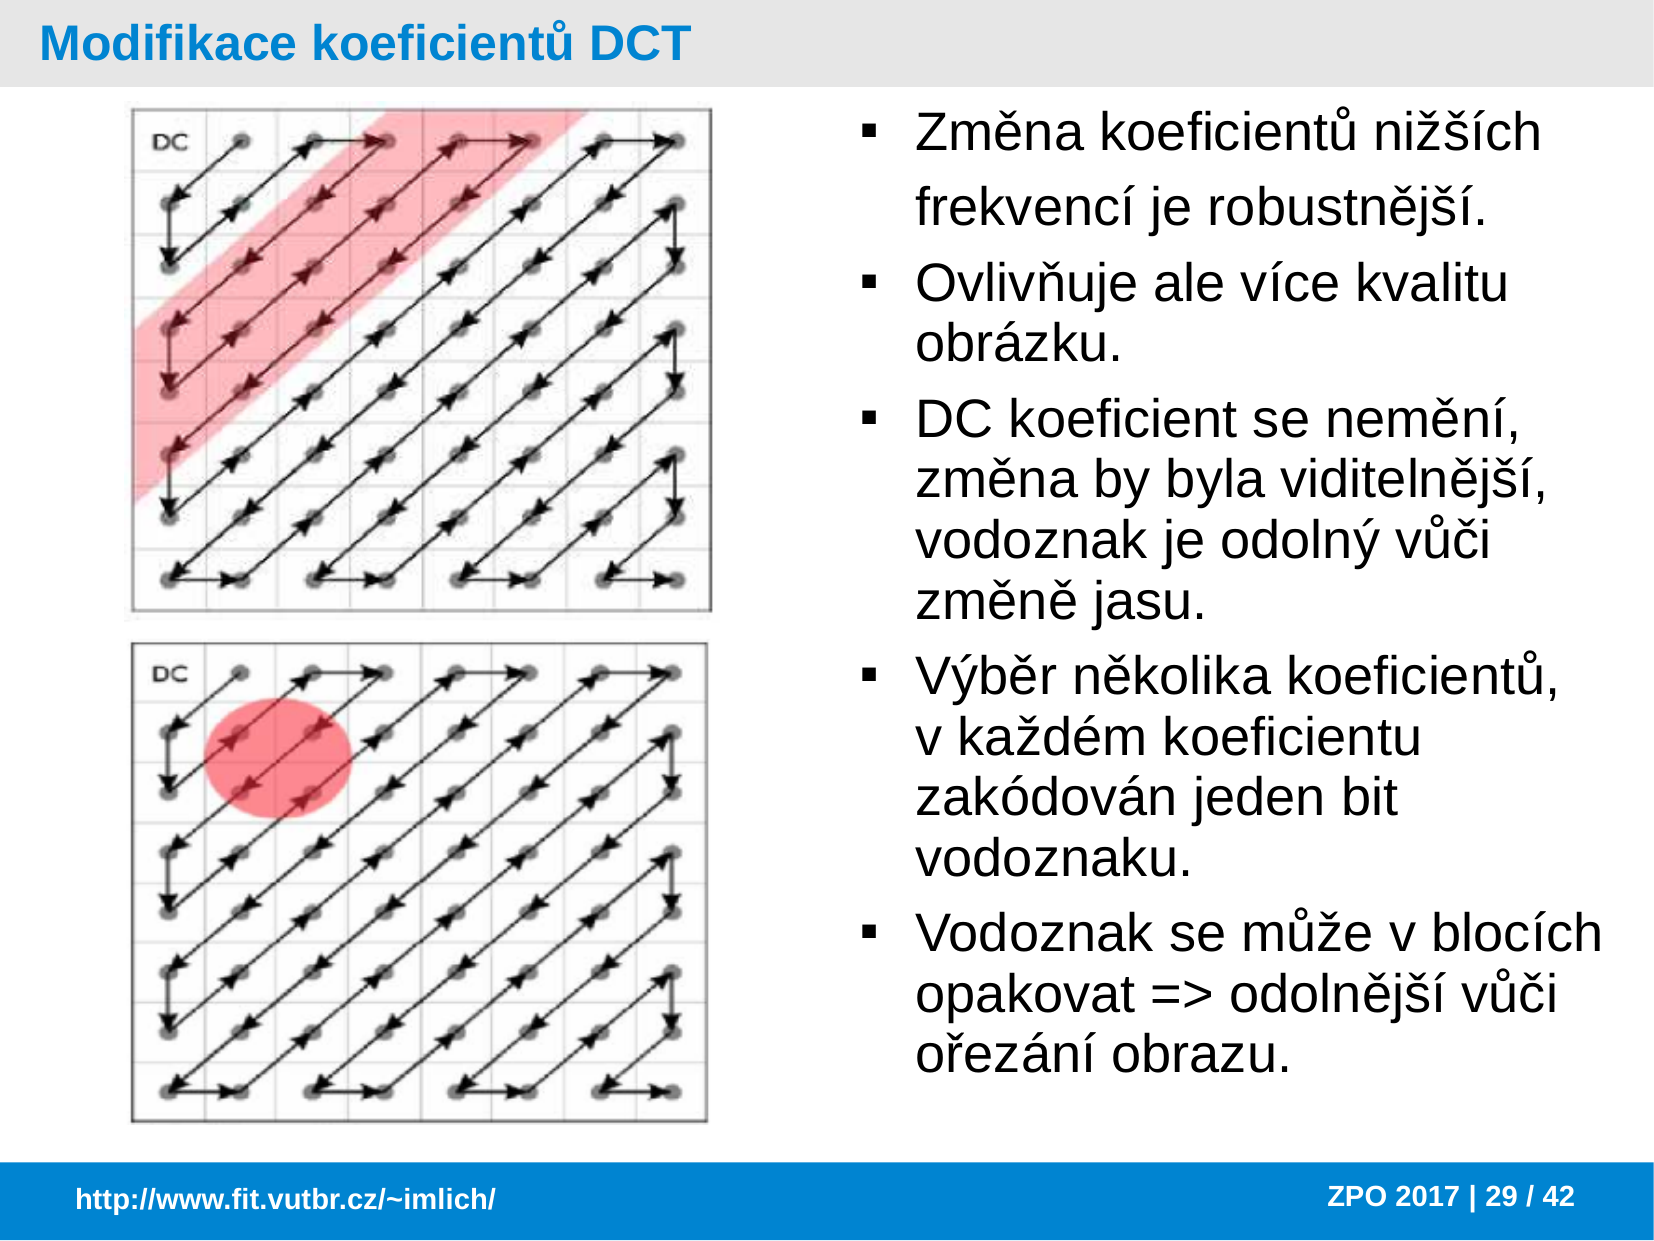

# Modifikace koeficientů DCT
Změna koeficientů nižších
frekvencí je robustnější.
Ovlivňuje ale více kvalitu obrázku.
DC koeficient se nemění, změna by byla viditelnější, vodoznak je odolný vůči změně jasu.
Výběr několika koeficientů, v každém koeficientu zakódován jeden bit vodoznaku.
Vodoznak se může v blocích opakovat => odolnější vůči ořezání obrazu.